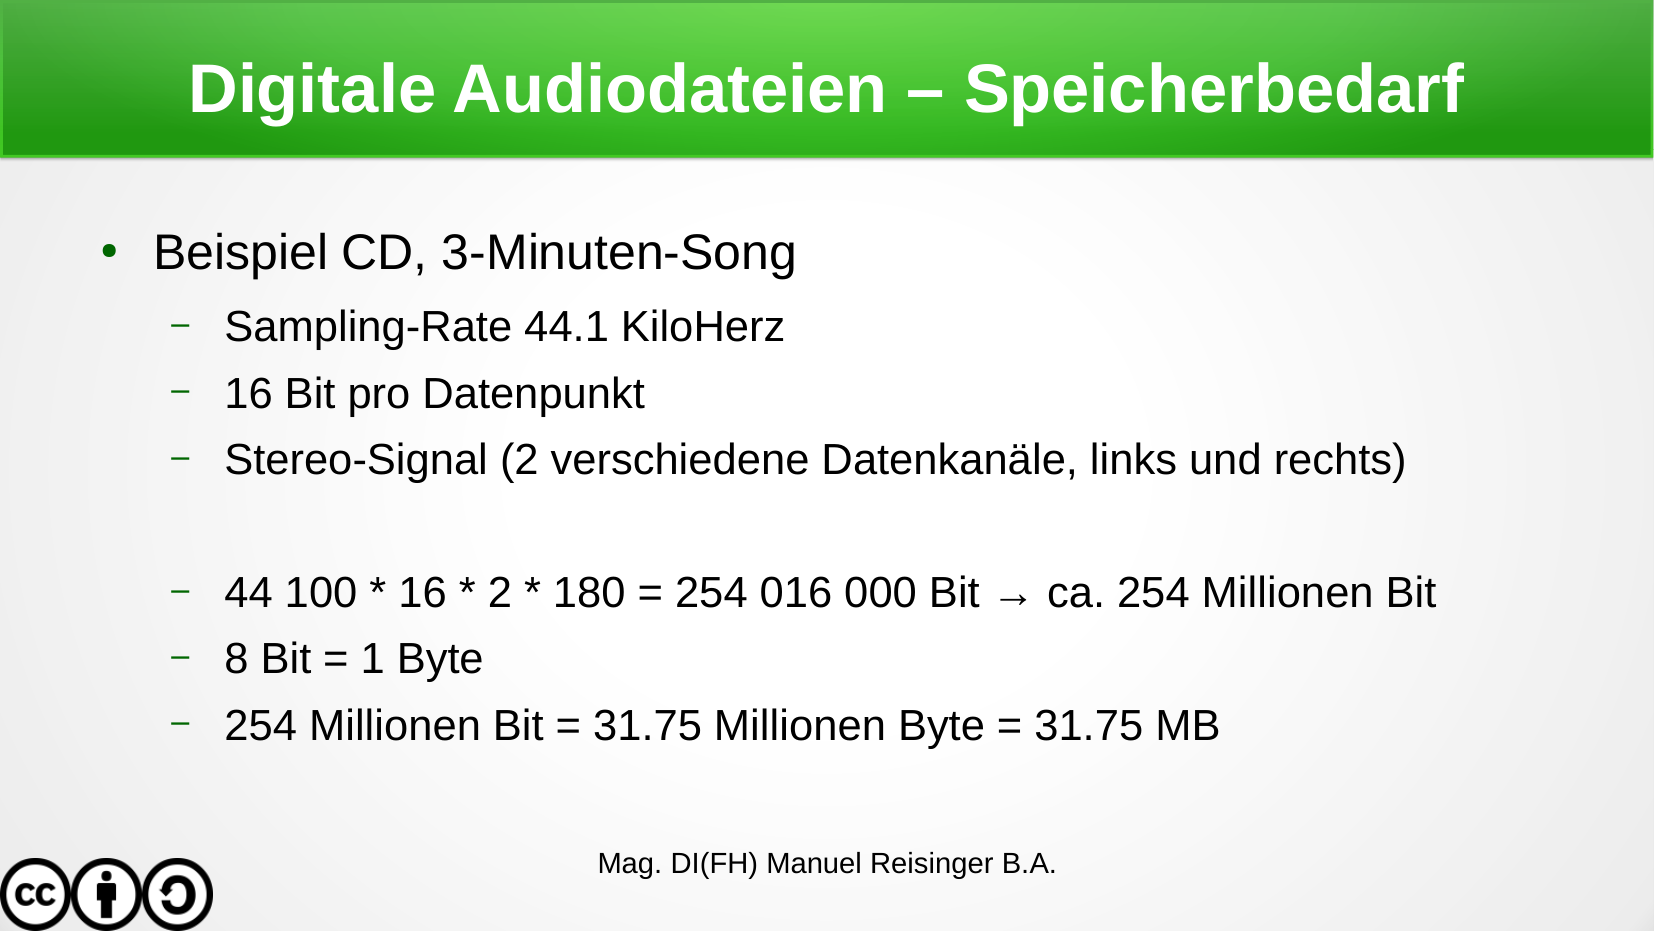

# Digitale Audiodateien – Speicherbedarf
Beispiel CD, 3-Minuten-Song
Sampling-Rate 44.1 KiloHerz
16 Bit pro Datenpunkt
Stereo-Signal (2 verschiedene Datenkanäle, links und rechts)
44 100 * 16 * 2 * 180 = 254 016 000 Bit → ca. 254 Millionen Bit
8 Bit = 1 Byte
254 Millionen Bit = 31.75 Millionen Byte = 31.75 MB